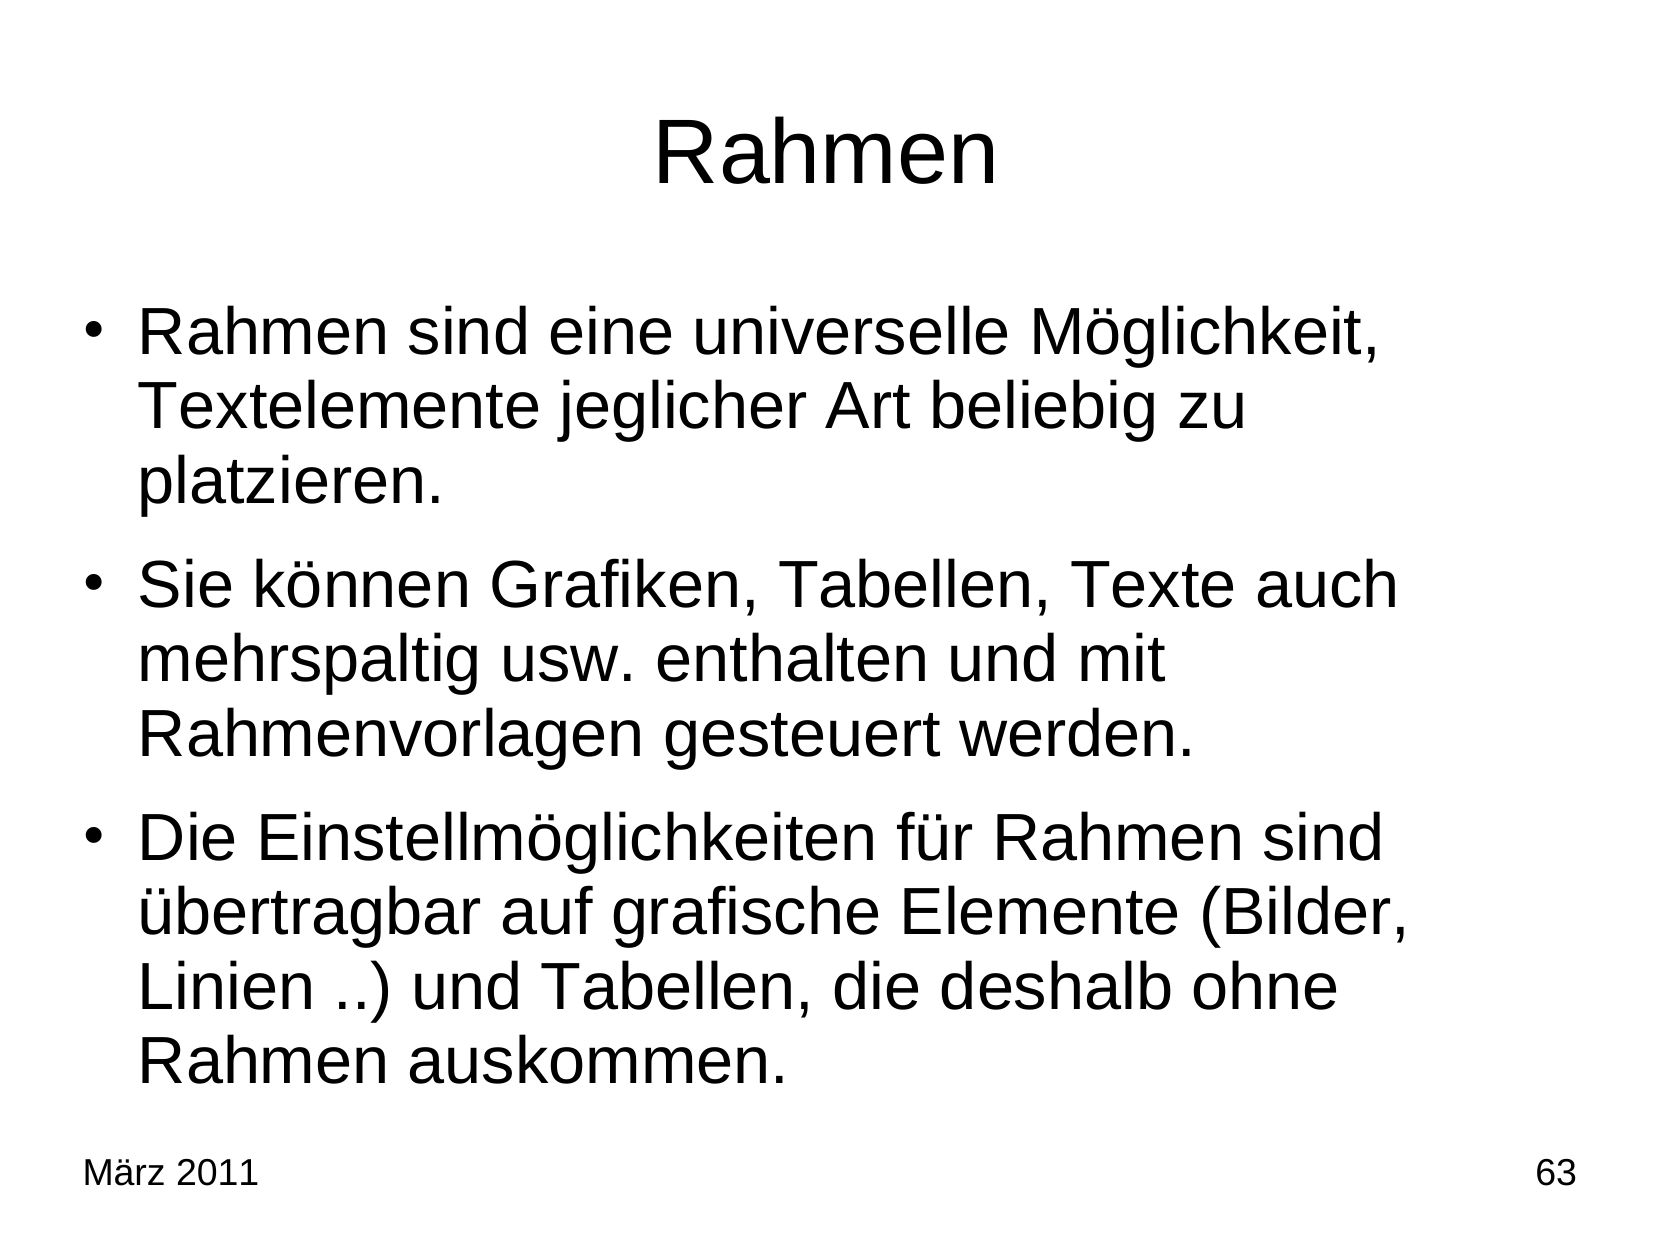

# Rahmen
Rahmen sind eine universelle Möglichkeit, Textelemente jeglicher Art beliebig zu platzieren.
Sie können Grafiken, Tabellen, Texte auch mehrspaltig usw. enthalten und mit Rahmenvorlagen gesteuert werden.
Die Einstellmöglichkeiten für Rahmen sind übertragbar auf grafische Elemente (Bilder, Linien ..) und Tabellen, die deshalb ohne Rahmen auskommen.
März 2011
63